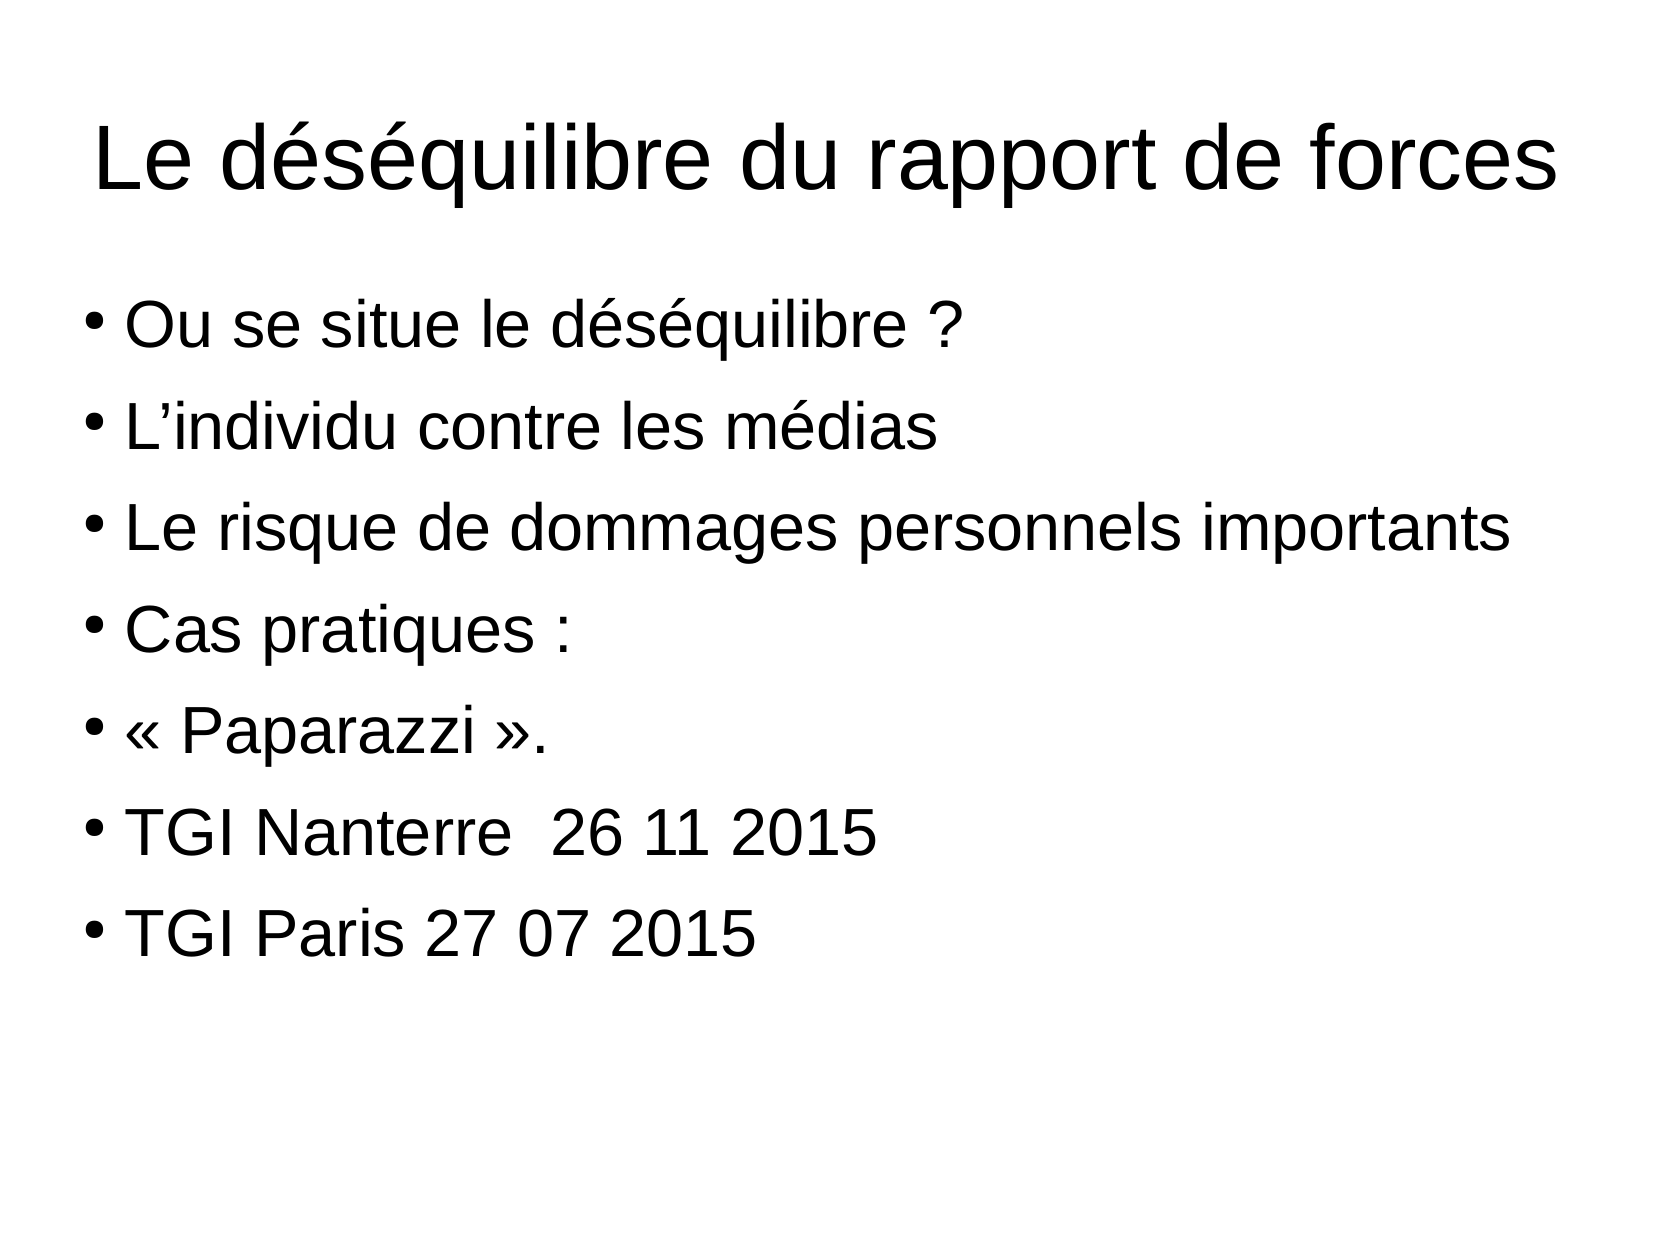

# Le déséquilibre du rapport de forces
 Ou se situe le déséquilibre ?
 L’individu contre les médias
 Le risque de dommages personnels importants
 Cas pratiques :
 « Paparazzi ».
 TGI Nanterre 26 11 2015
 TGI Paris 27 07 2015